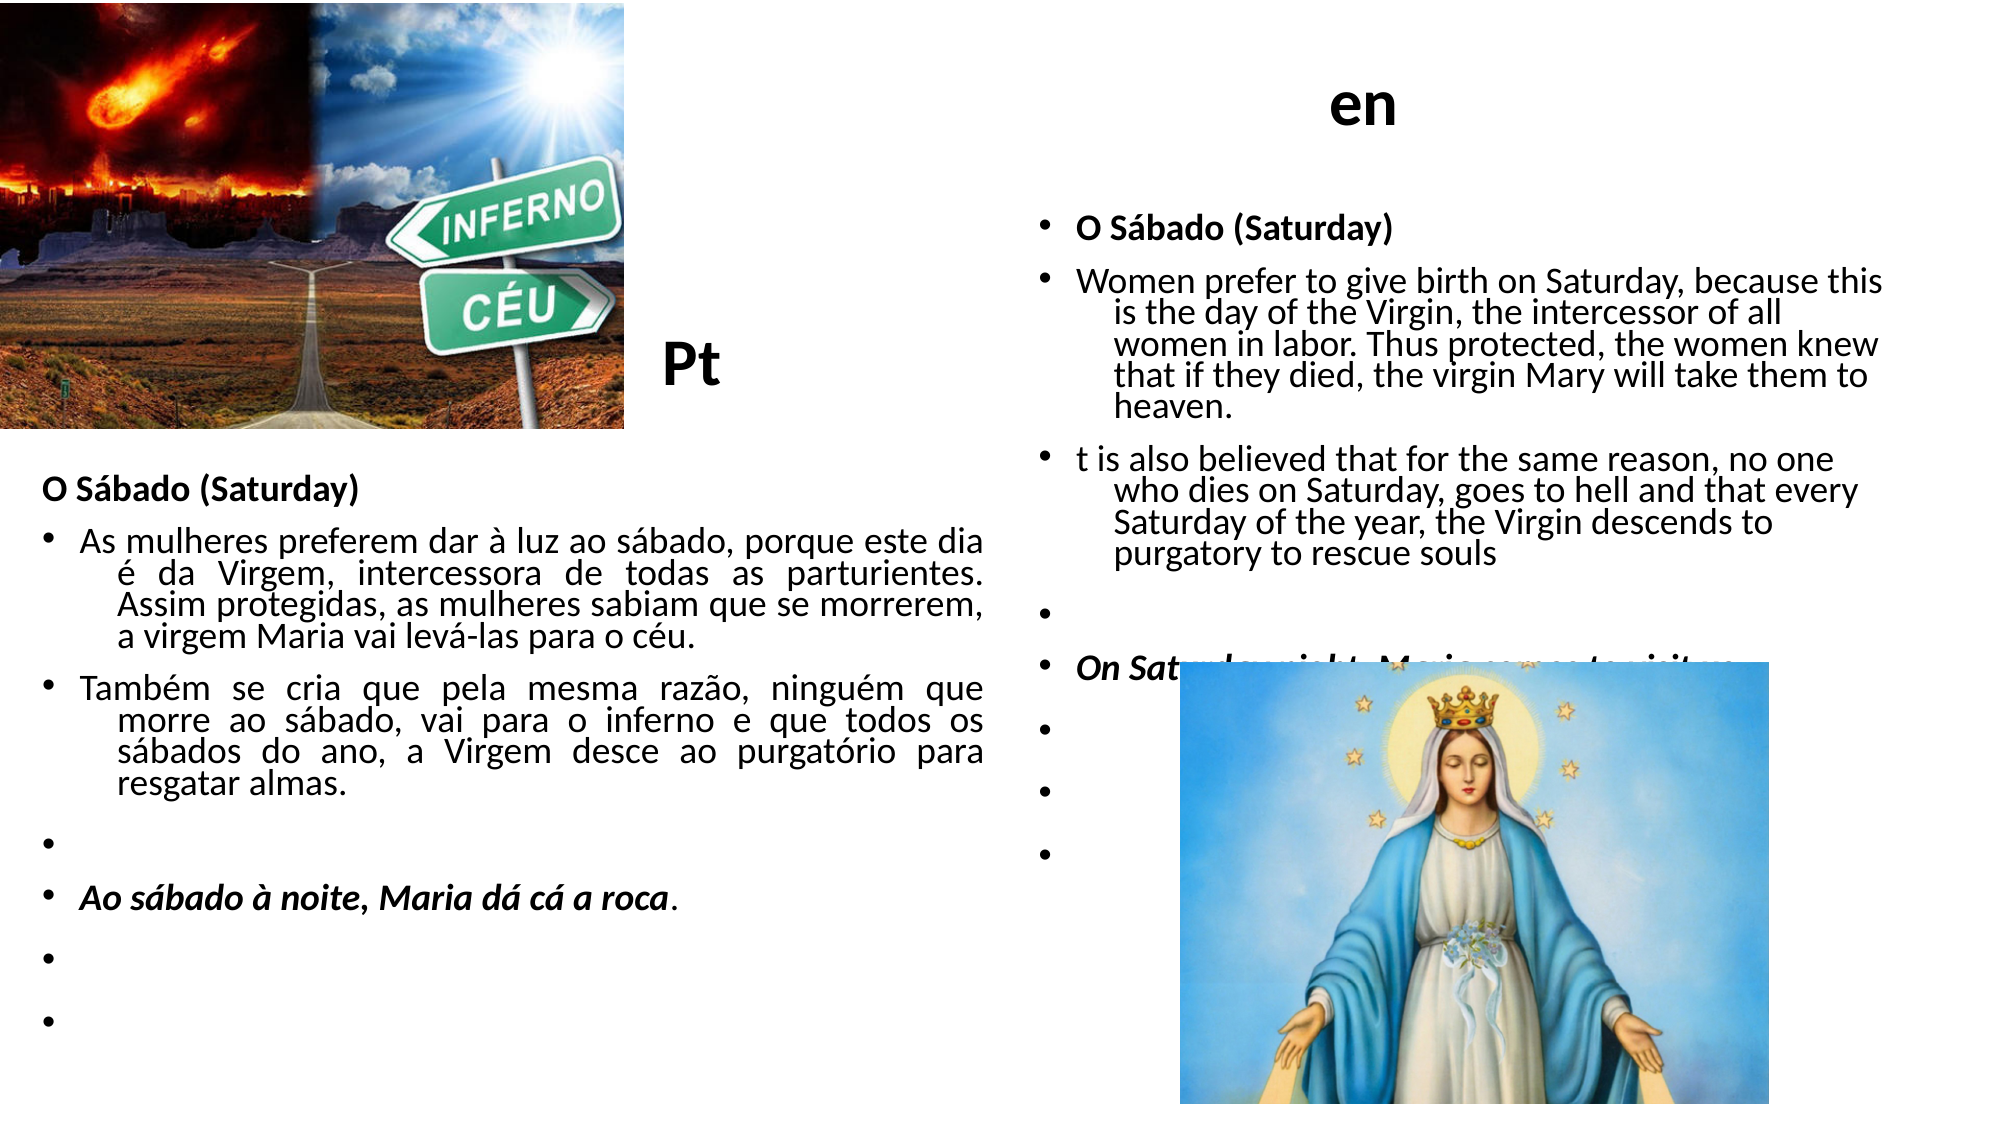

en
O Sábado (Saturday)
Women prefer to give birth on Saturday, because this is the day of the Virgin, the intercessor of all women in labor. Thus protected, the women knew that if they died, the virgin Mary will take them to heaven.
t is also believed that for the same reason, no one who dies on Saturday, goes to hell and that every Saturday of the year, the Virgin descends to purgatory to rescue souls
On Saturday night, Maria comes to visit us.
# Pt
O Sábado (Saturday)
As mulheres preferem dar à luz ao sábado, porque este dia é da Virgem, intercessora de todas as parturientes. Assim protegidas, as mulheres sabiam que se morrerem, a virgem Maria vai levá-las para o céu.
Também se cria que pela mesma razão, ninguém que morre ao sábado, vai para o inferno e que todos os sábados do ano, a Virgem desce ao purgatório para resgatar almas.
Ao sábado à noite, Maria dá cá a roca.